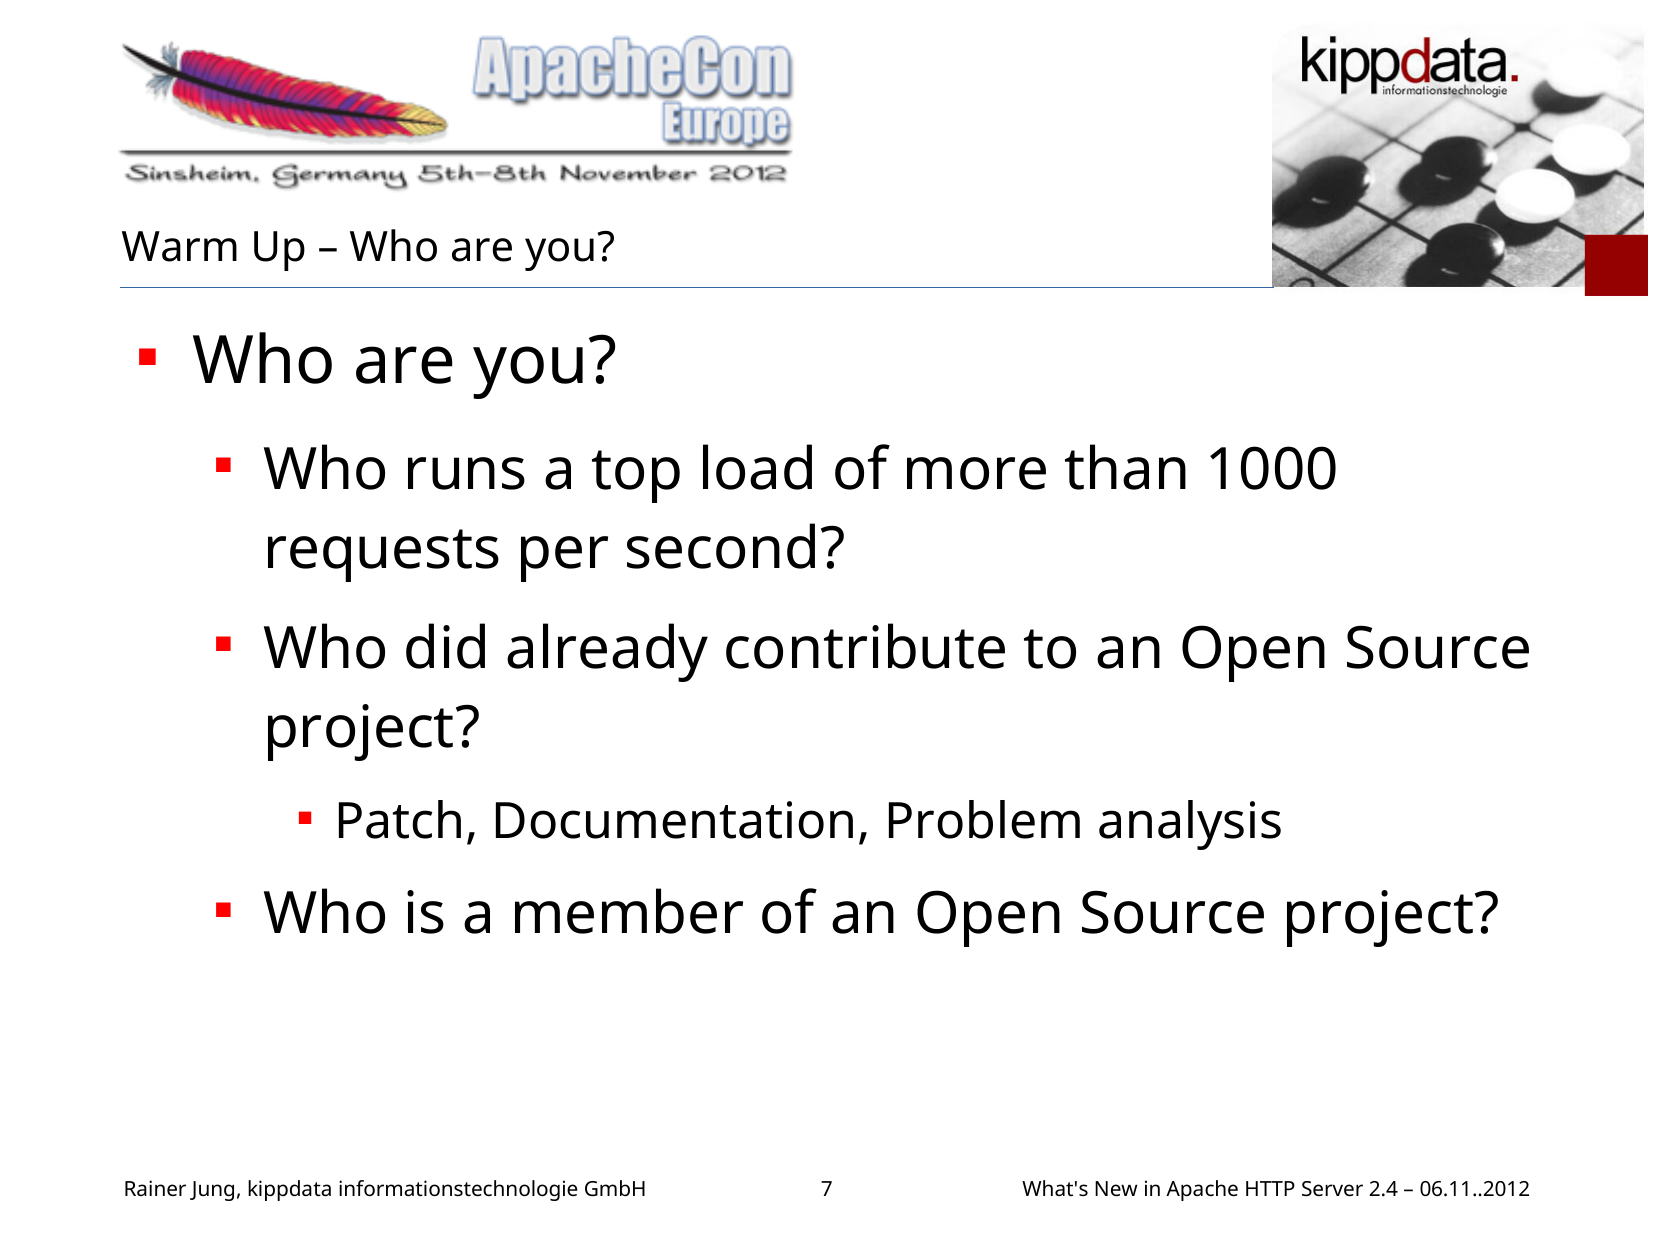

# Warm Up – Who are you?
Who are you?
Who runs a top load of more than 1000 requests per second?
Who did already contribute to an Open Source project?
Patch, Documentation, Problem analysis
Who is a member of an Open Source project?